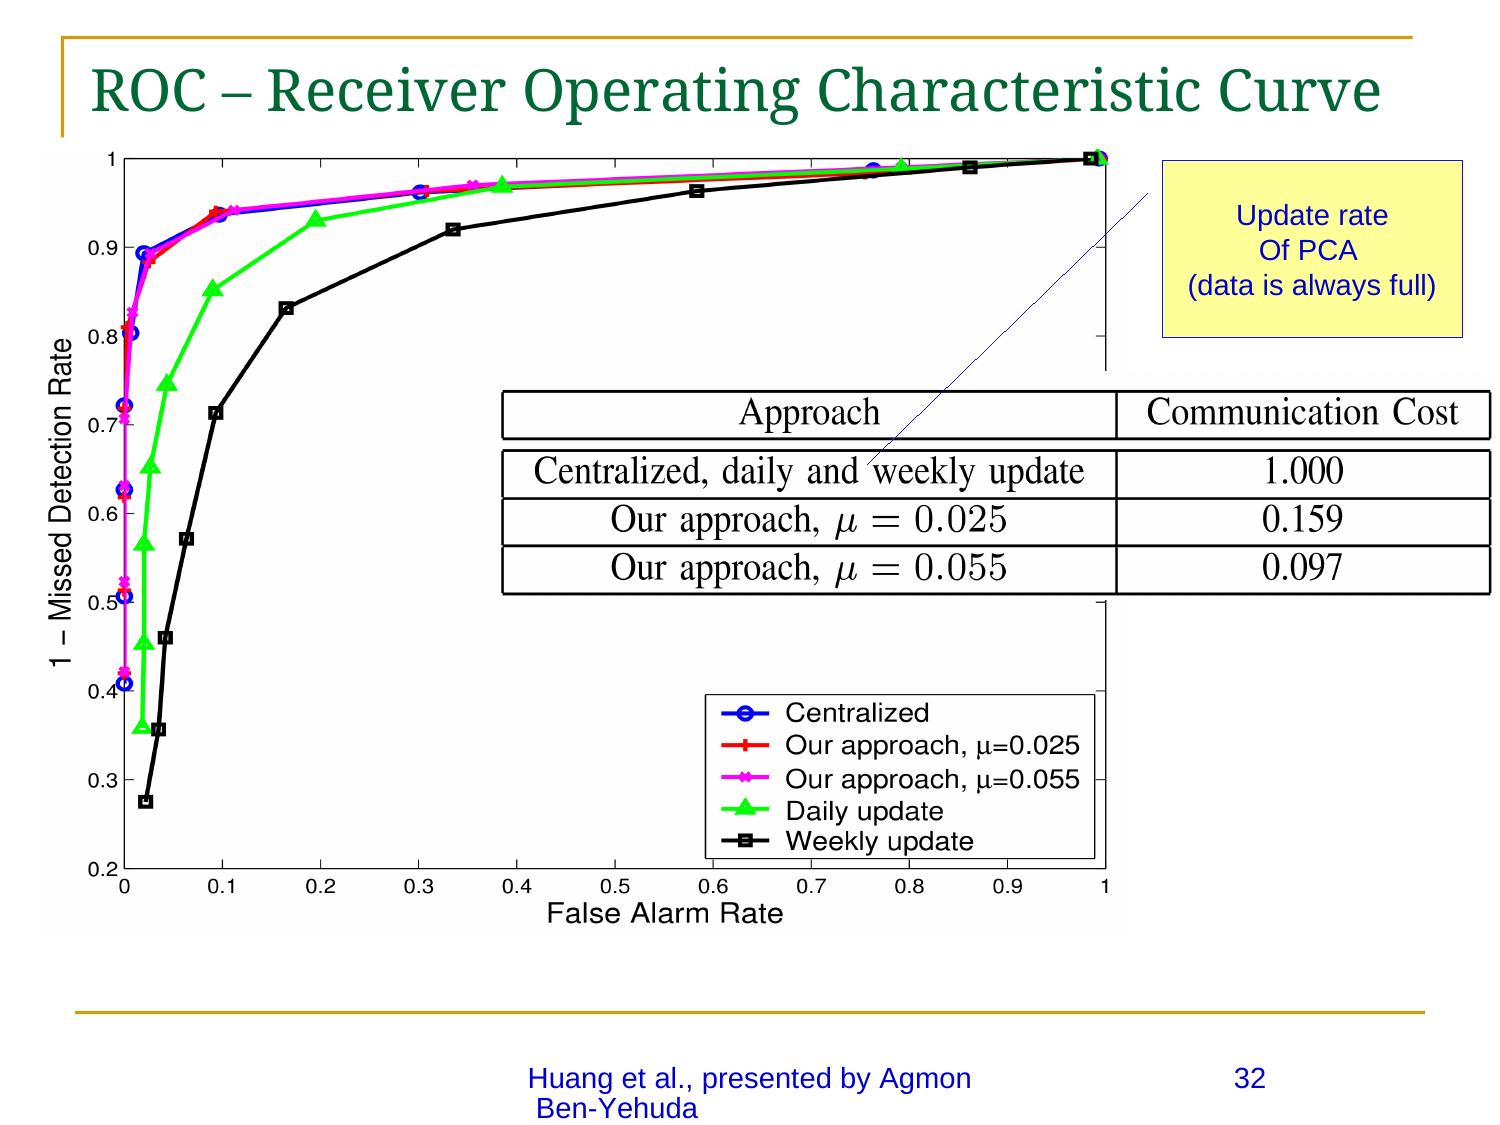

# ROC – Receiver Operating Characteristic Curve
Update rate
Of PCA
(data is always full)
Huang et al., presented by Agmon Ben-Yehuda
32